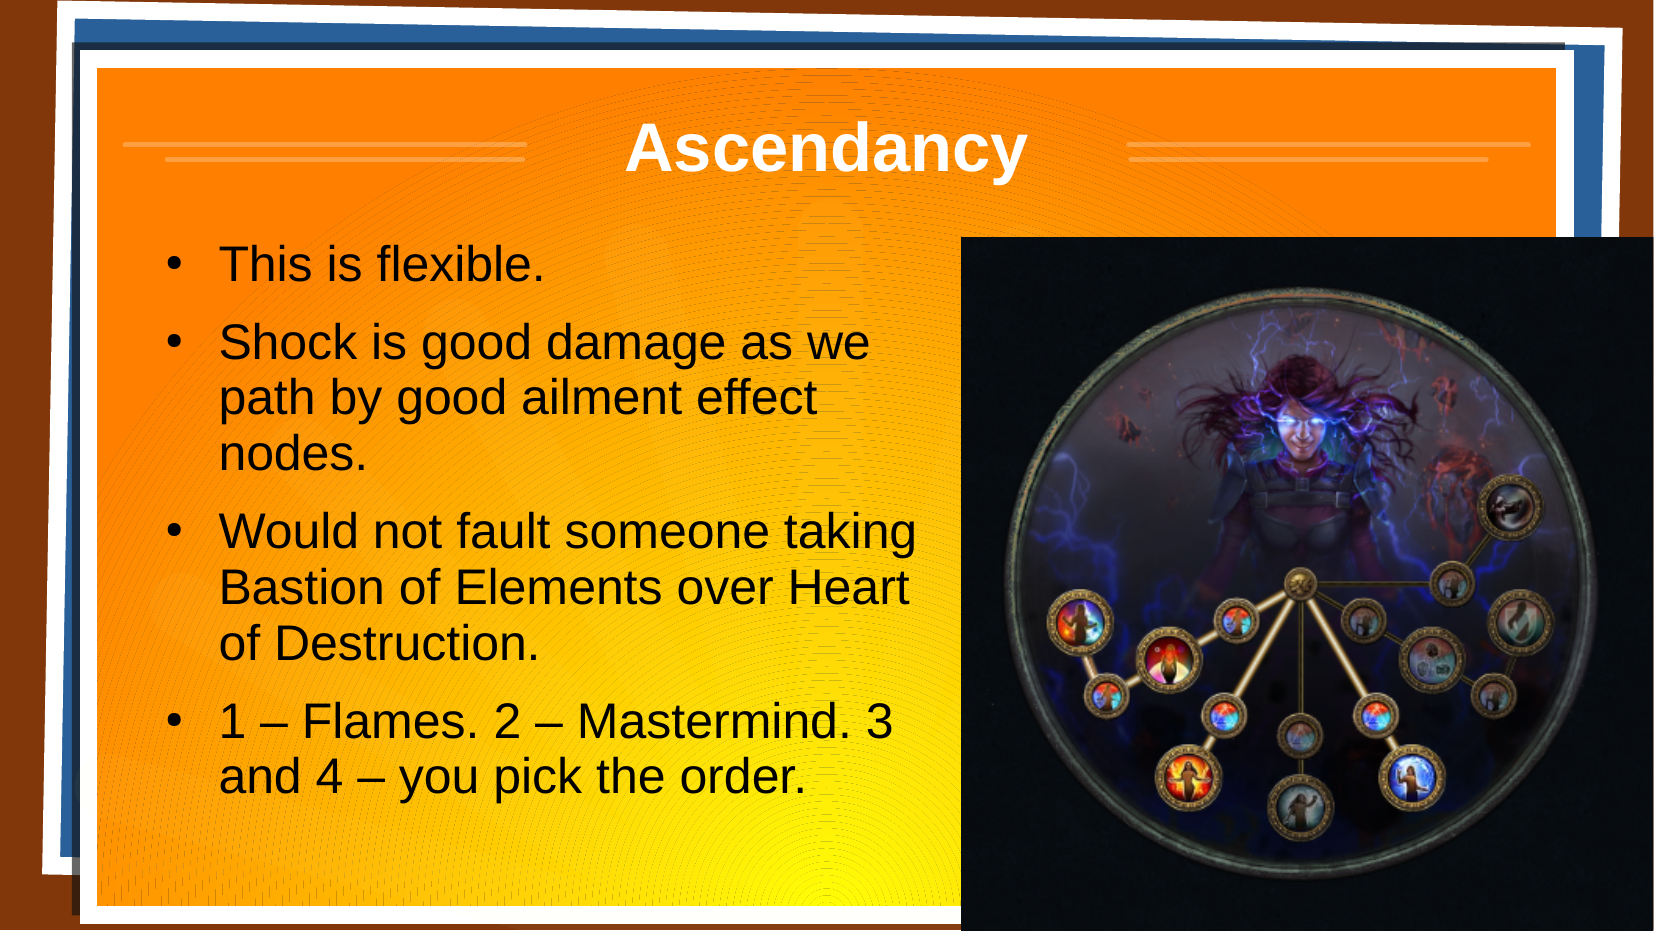

# Ascendancy
This is flexible.
Shock is good damage as we path by good ailment effect nodes.
Would not fault someone taking Bastion of Elements over Heart of Destruction.
1 – Flames. 2 – Mastermind. 3 and 4 – you pick the order.
4